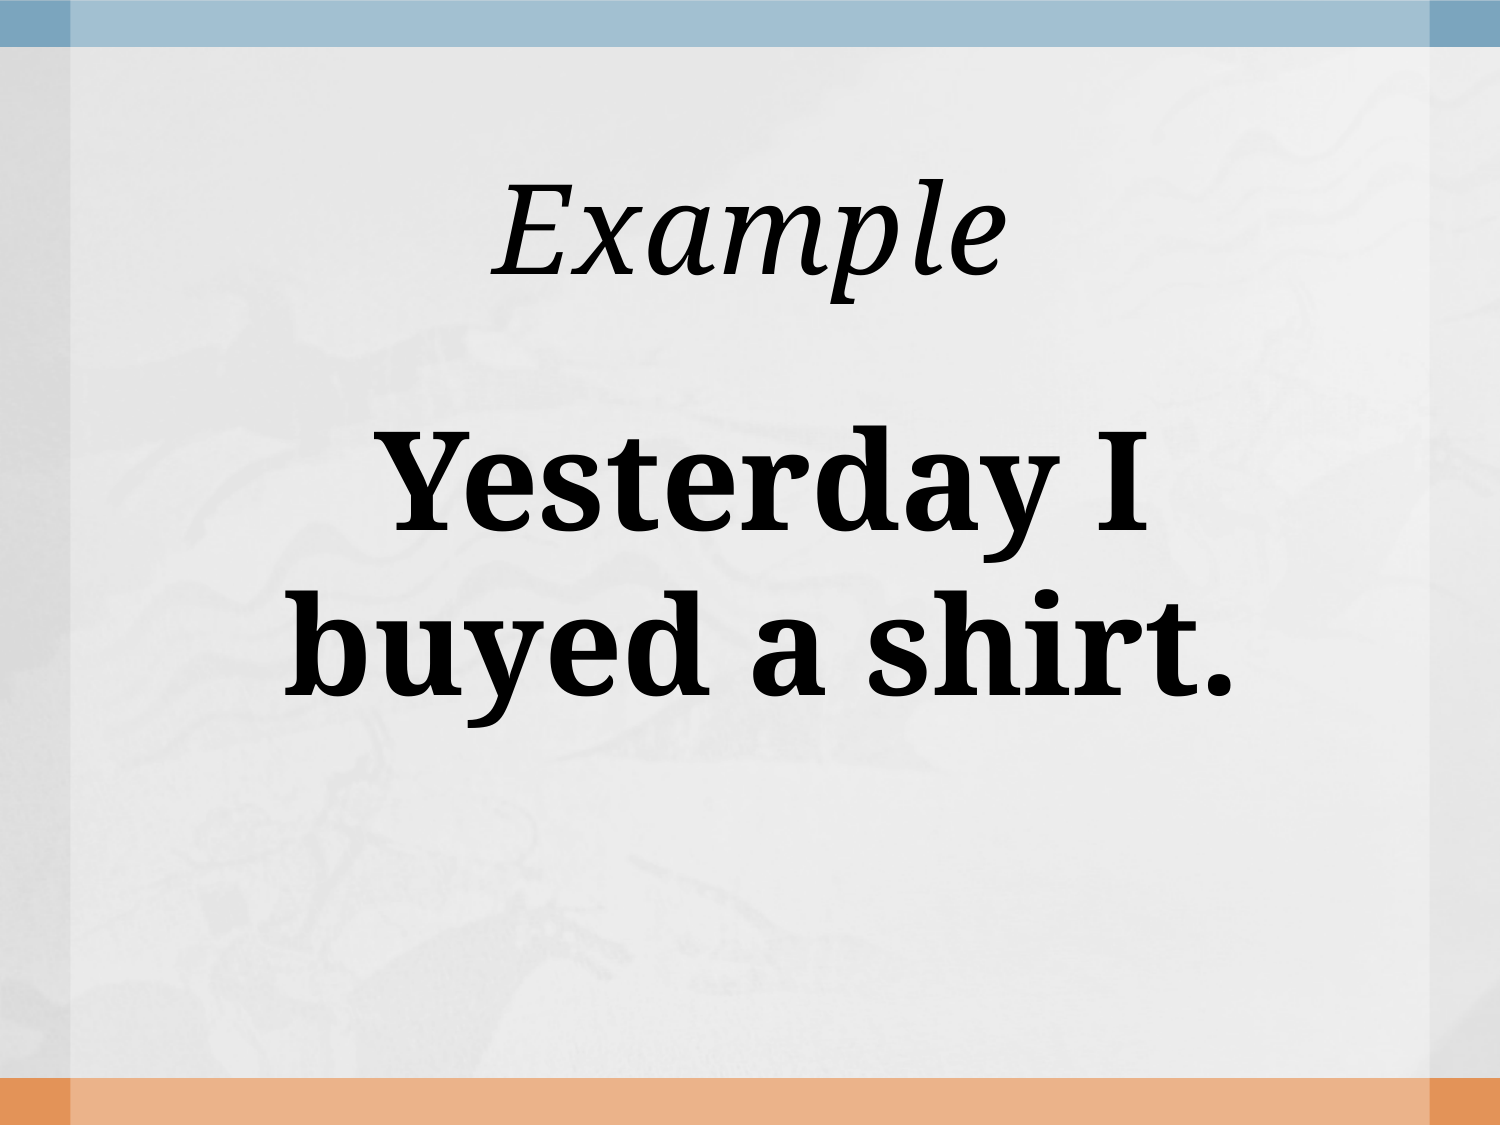

# Example
Yesterday I buyed a shirt.